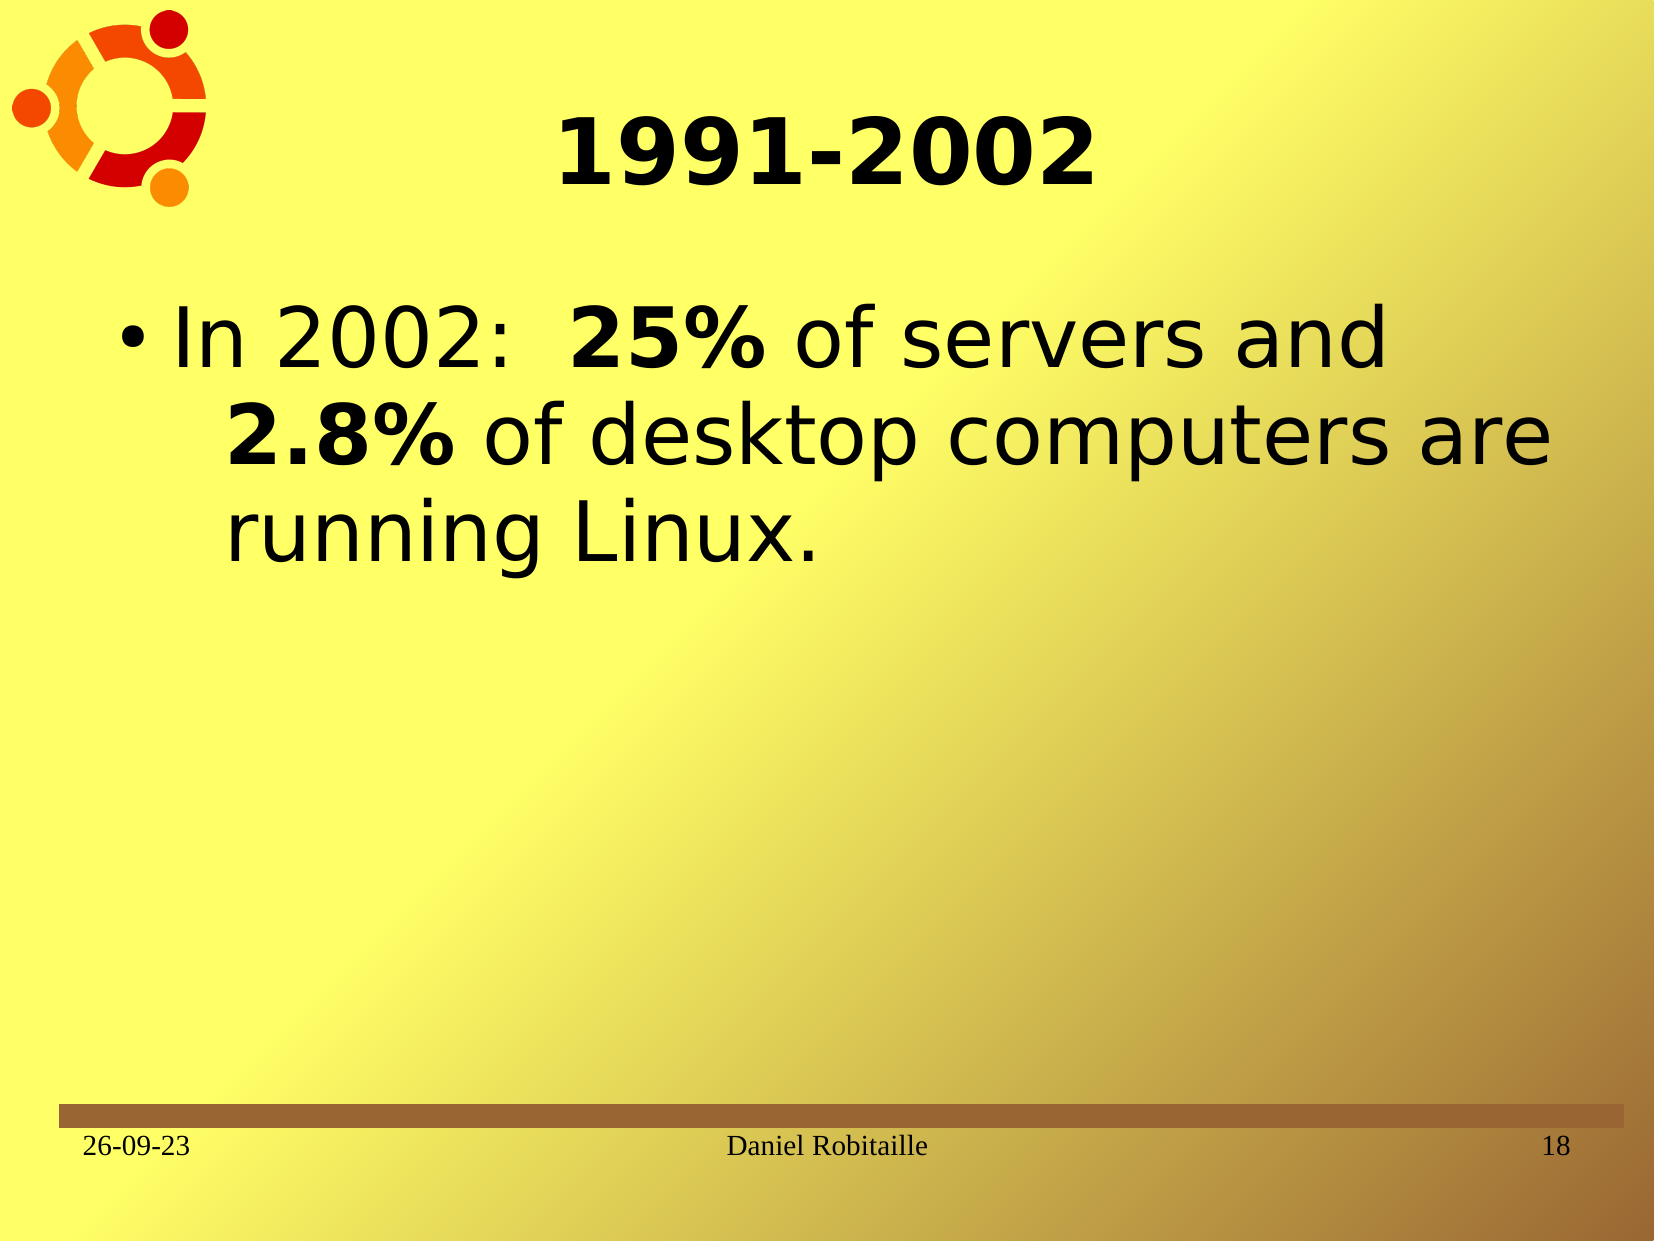

# 1991-2002
In 2002: 25% of servers and 2.8% of desktop computers are running Linux.
Daniel Robitaille
18